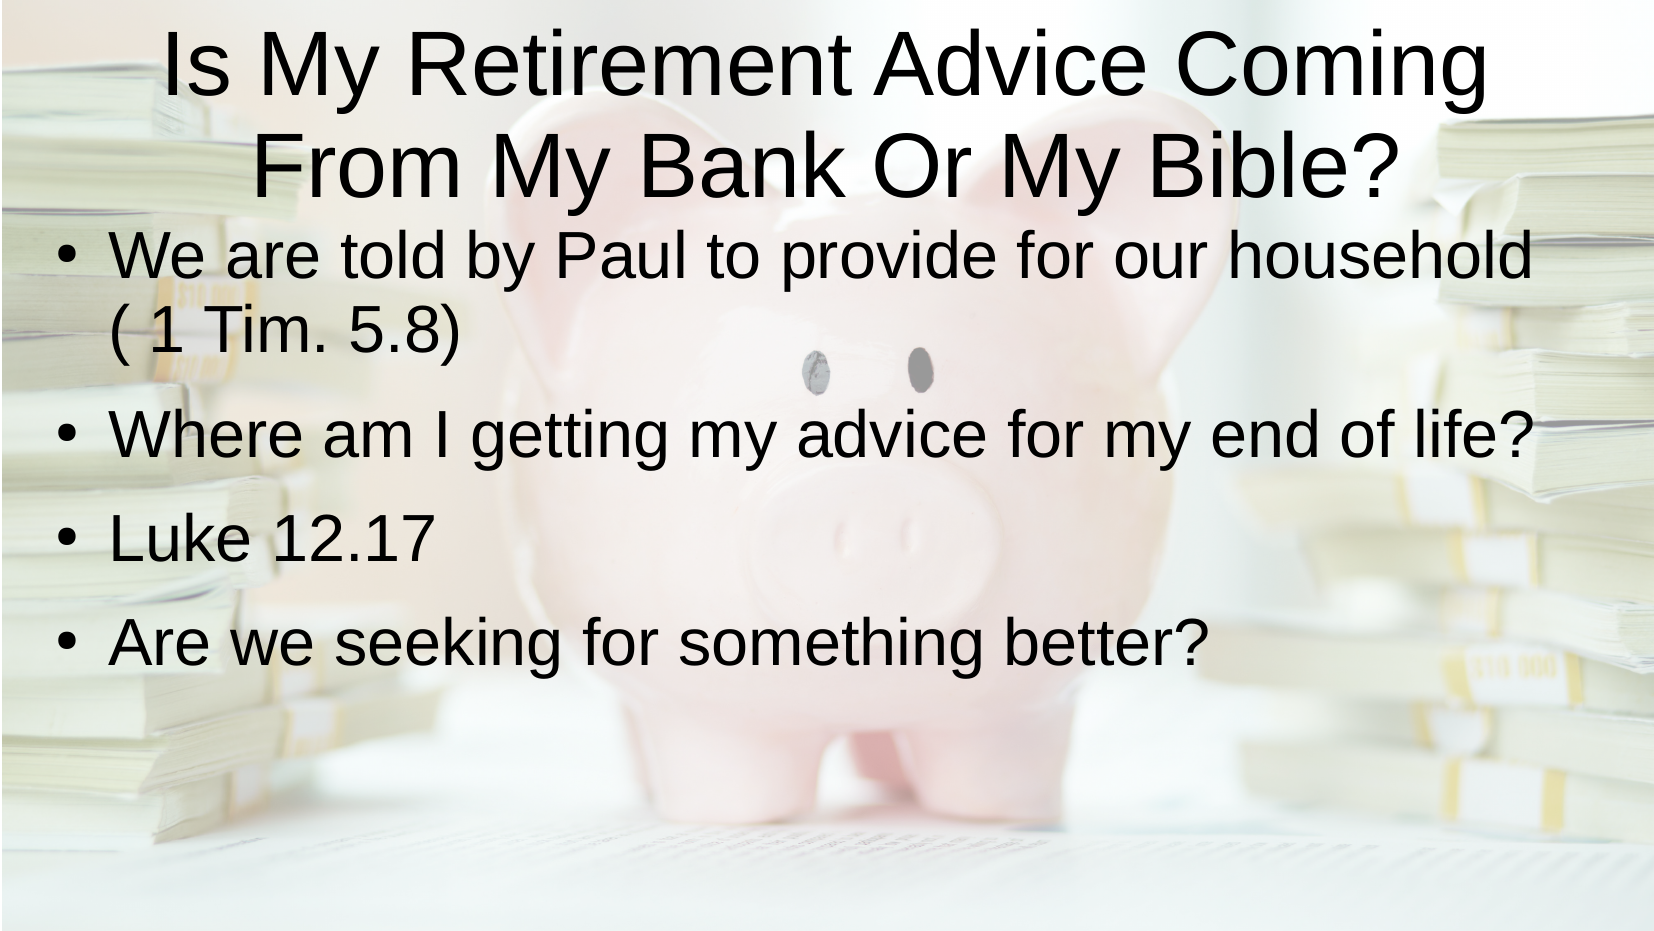

# Is My Retirement Advice Coming From My Bank Or My Bible?
We are told by Paul to provide for our household ( 1 Tim. 5.8)
Where am I getting my advice for my end of life?
Luke 12.17
Are we seeking for something better?